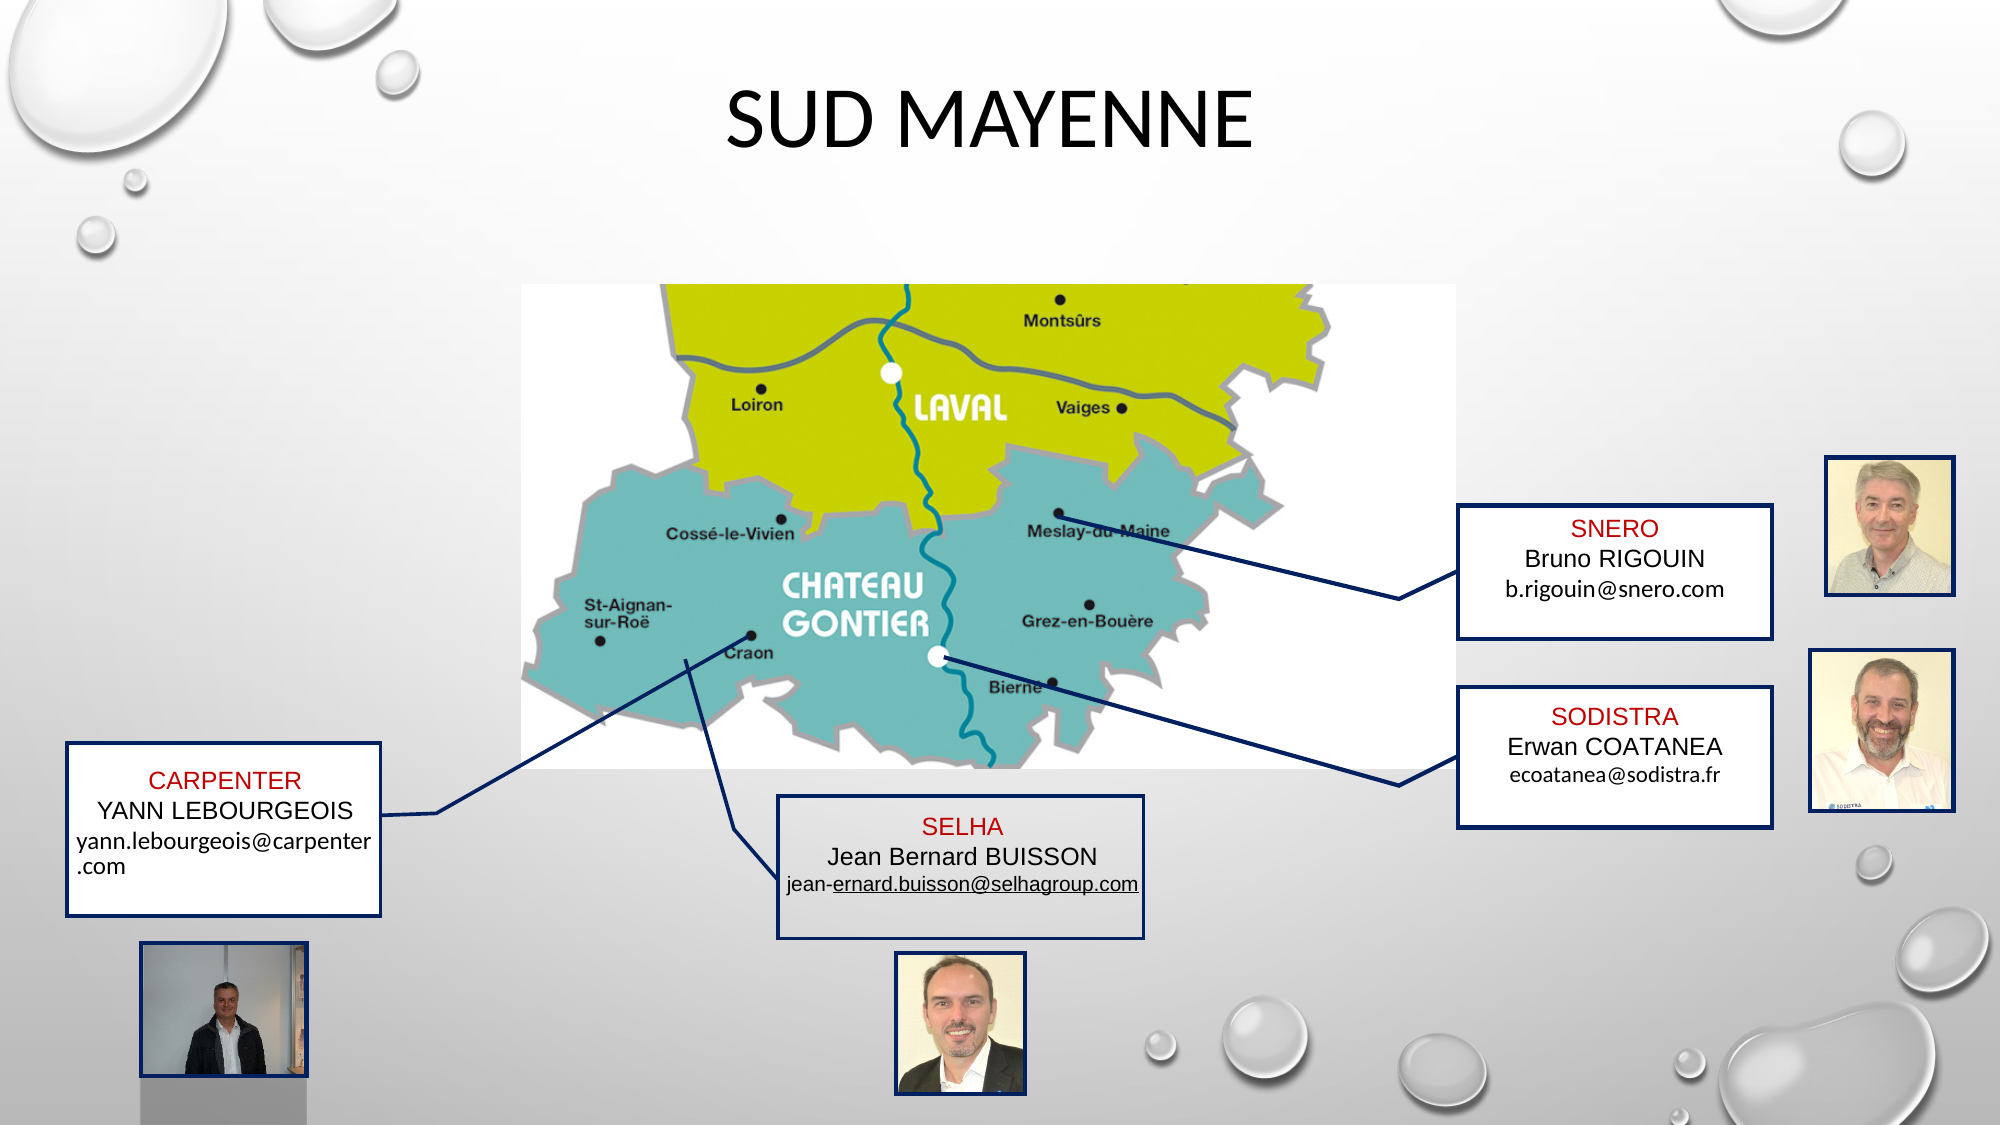

SUD MAYENNE
#
SNERO
Bruno RIGOUIN
b.rigouin@snero.com
SODISTRA
Erwan COATANEA
ecoatanea@sodistra.fr
CARPENTER
YANN LEBOURGEOIS
yann.lebourgeois@carpenter.com
SELHA
Jean Bernard BUISSON
jean-ernard.buisson@selhagroup.com